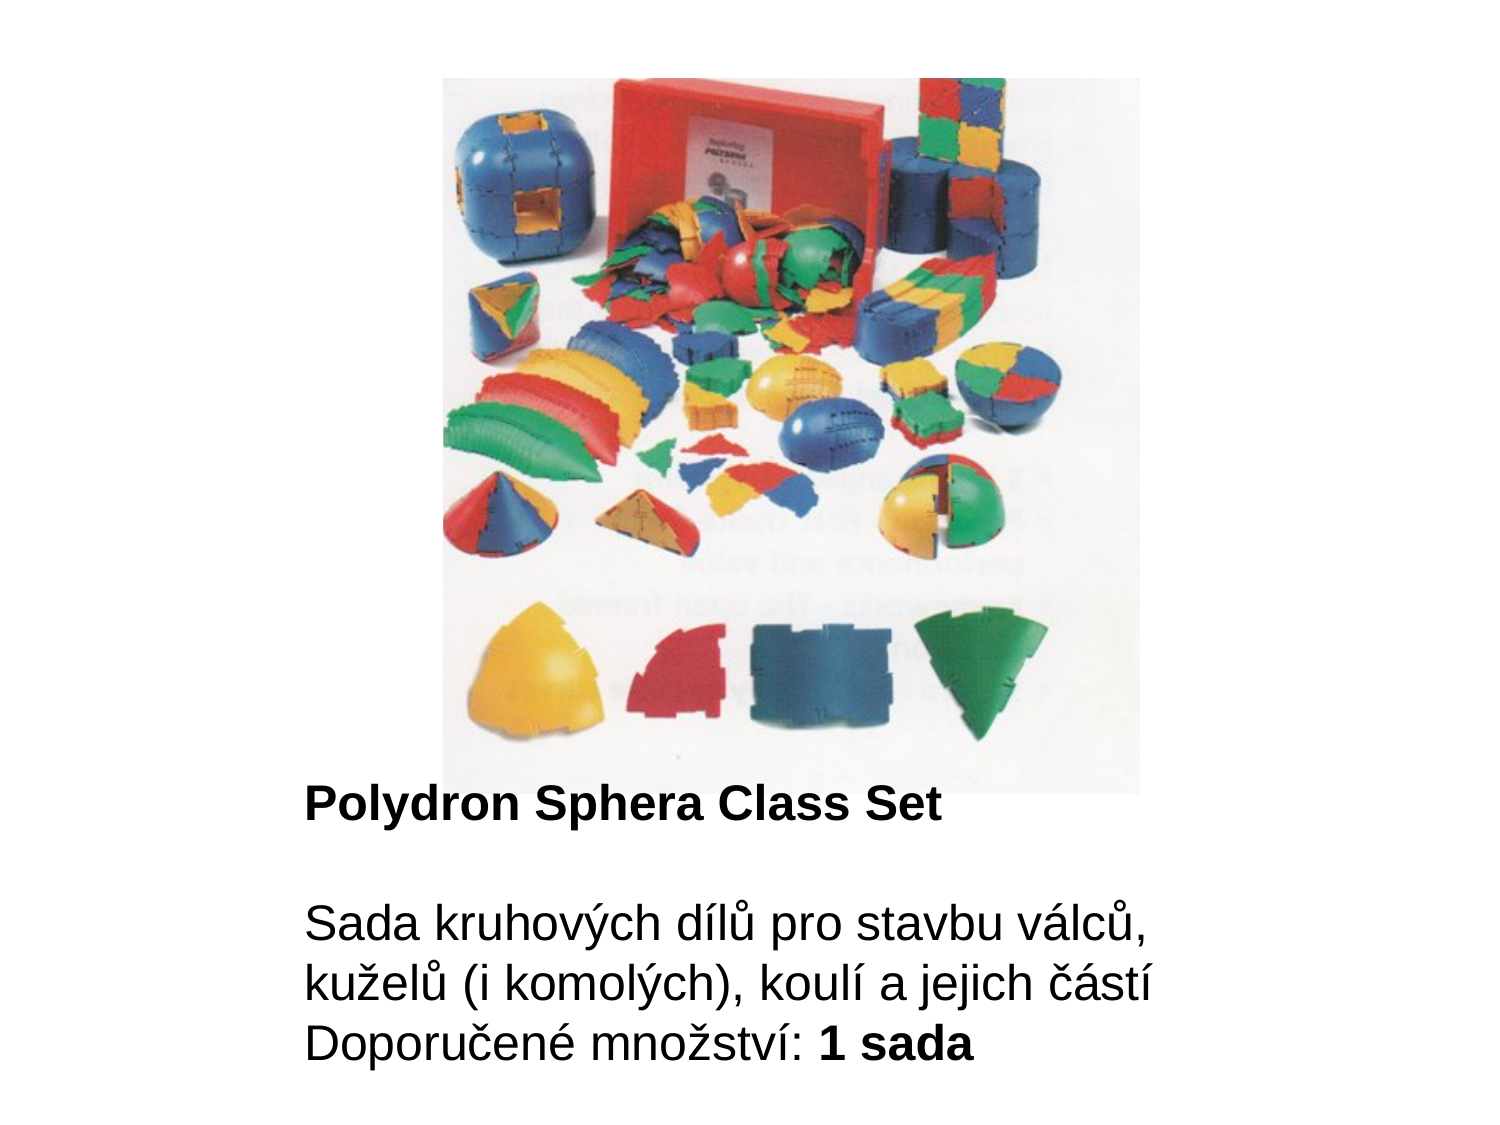

Polydron Sphera Class Set
Sada kruhových dílů pro stavbu válců, kuželů (i komolých), koulí a jejich částí
Doporučené množství: 1 sada